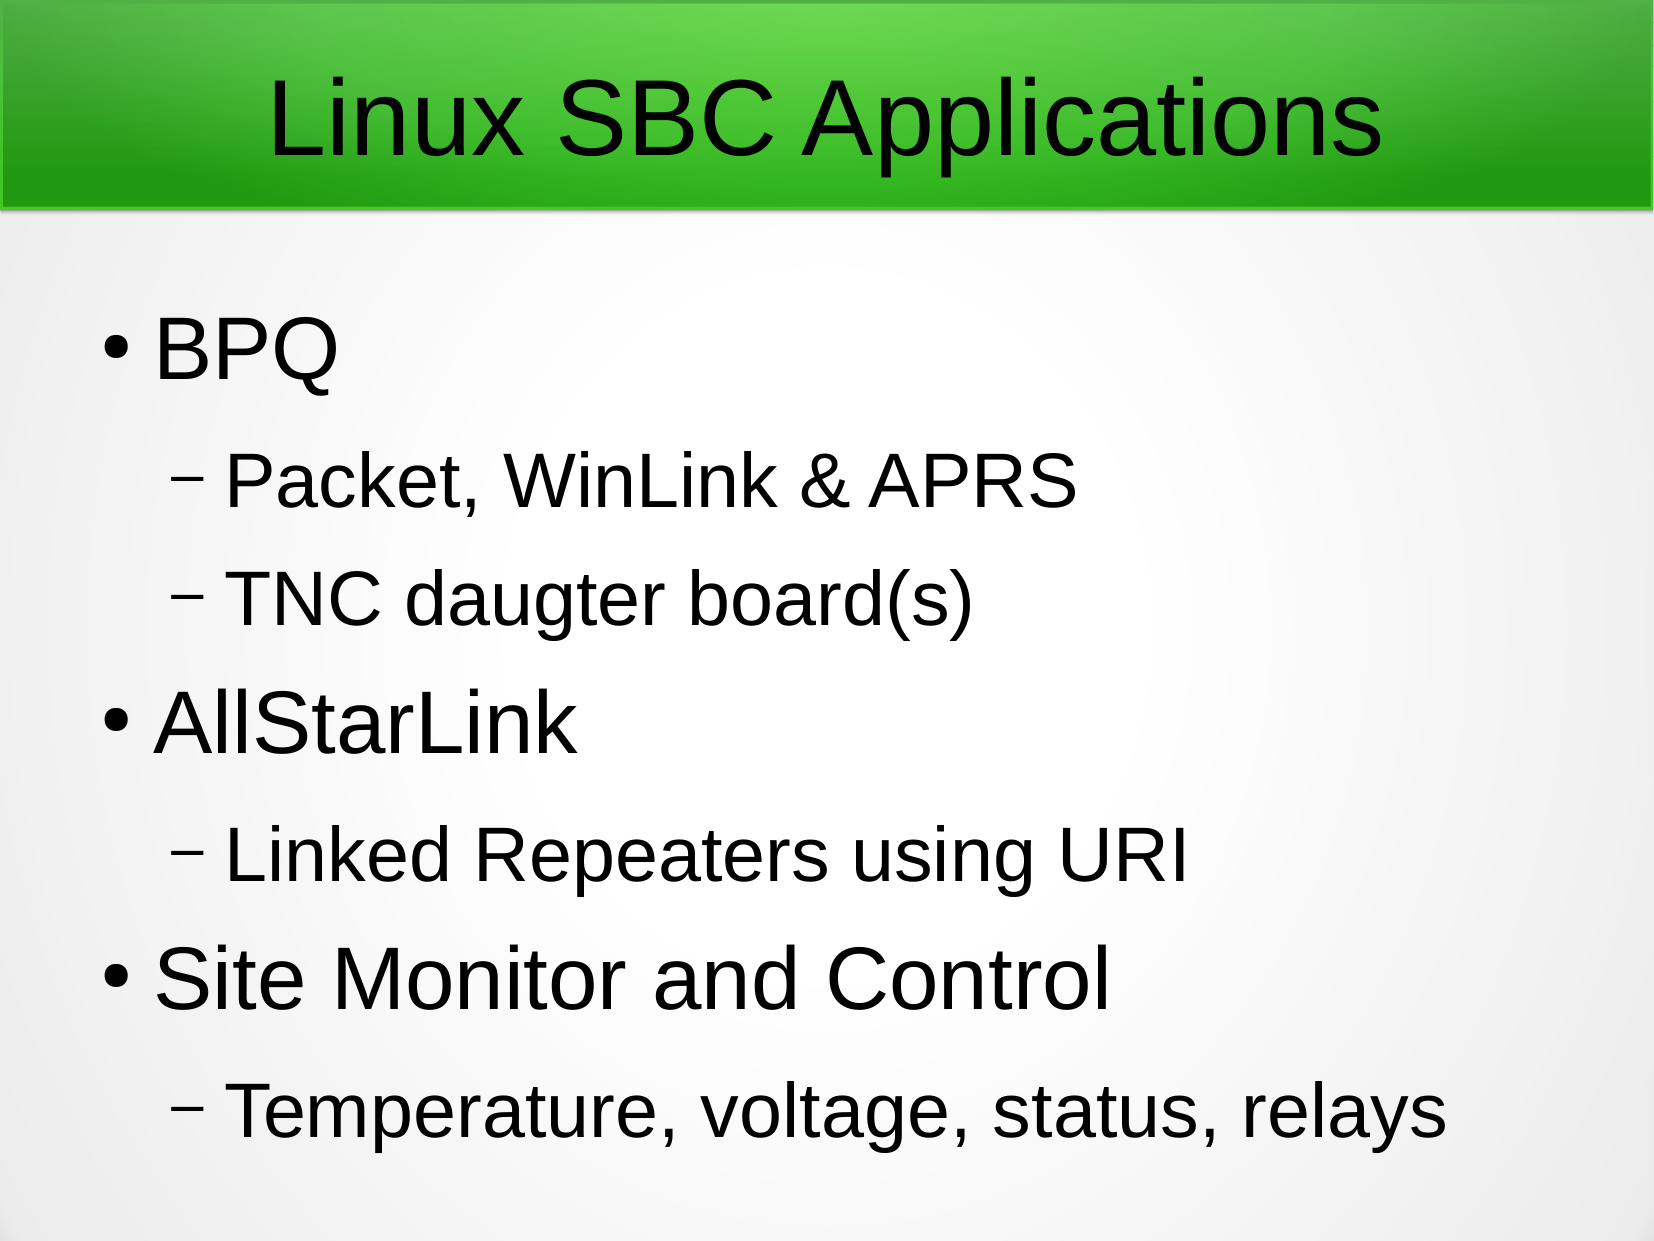

# Linux SBC Applications
BPQ
Packet, WinLink & APRS
TNC daugter board(s)
AllStarLink
Linked Repeaters using URI
Site Monitor and Control
Temperature, voltage, status, relays